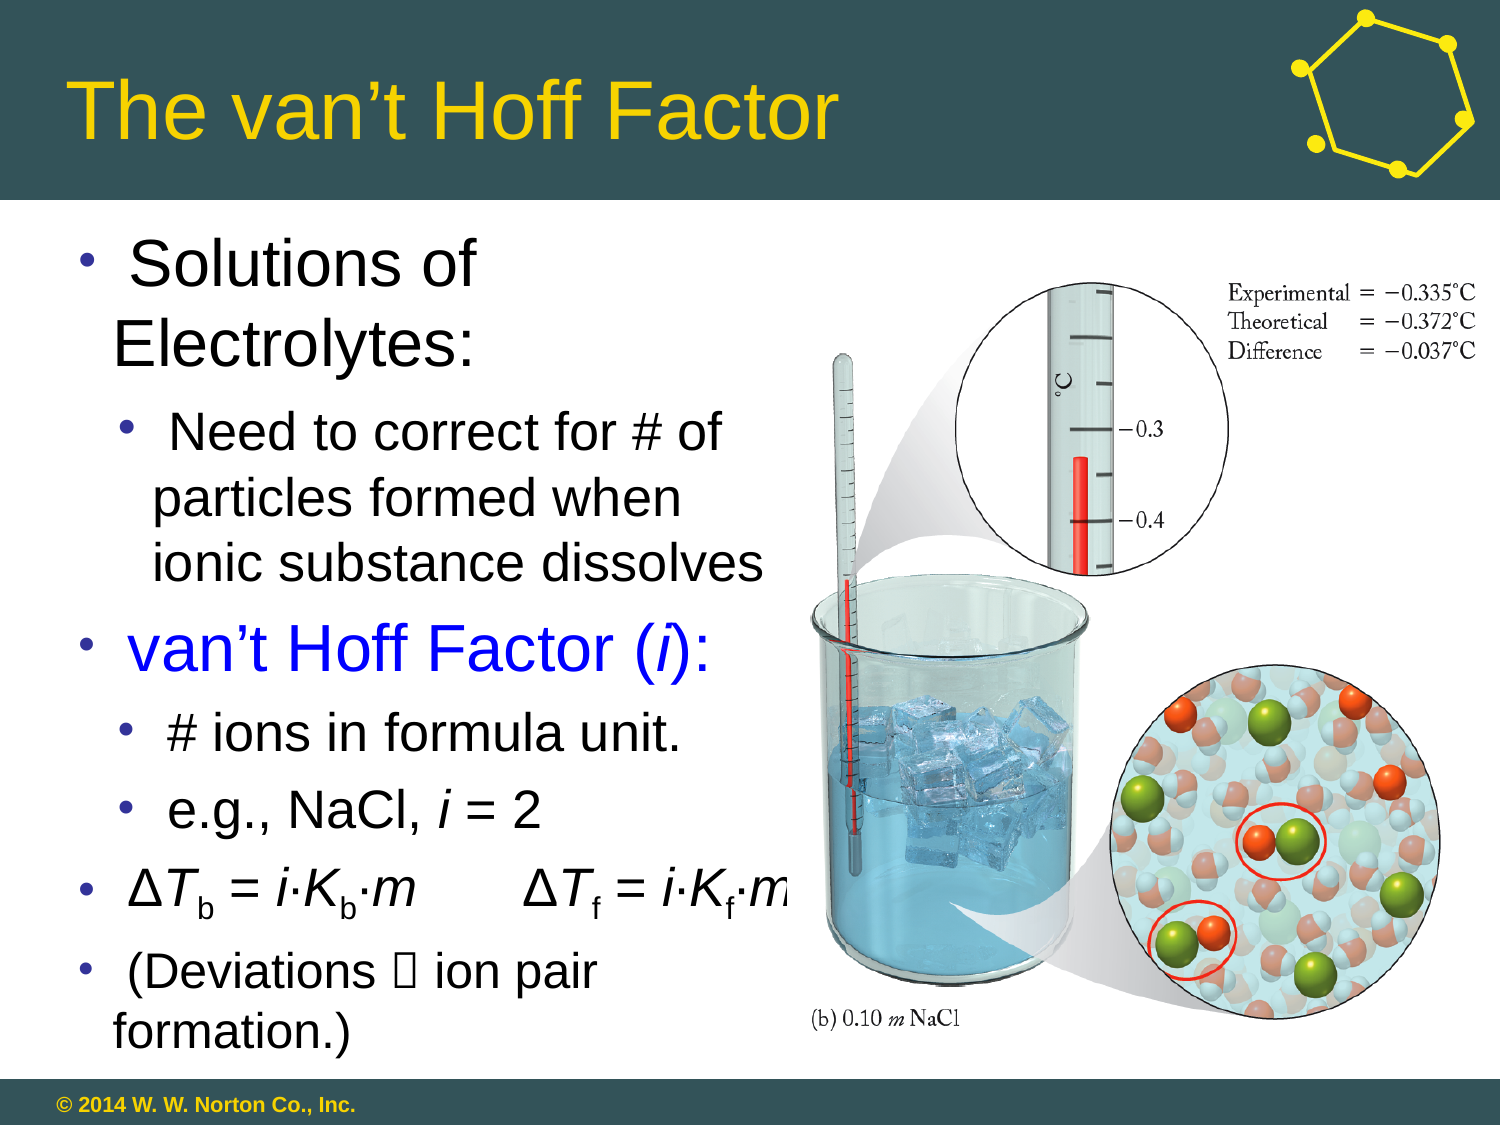

# The van’t Hoff Factor
 Solutions of Electrolytes:
 Need to correct for # of particles formed when ionic substance dissolves
 van’t Hoff Factor (i):
 # ions in formula unit.
 e.g., NaCl, i = 2
 ΔTb = i·Kb·m ΔTf = i·Kf·m
 (Deviations  ion pair formation.)